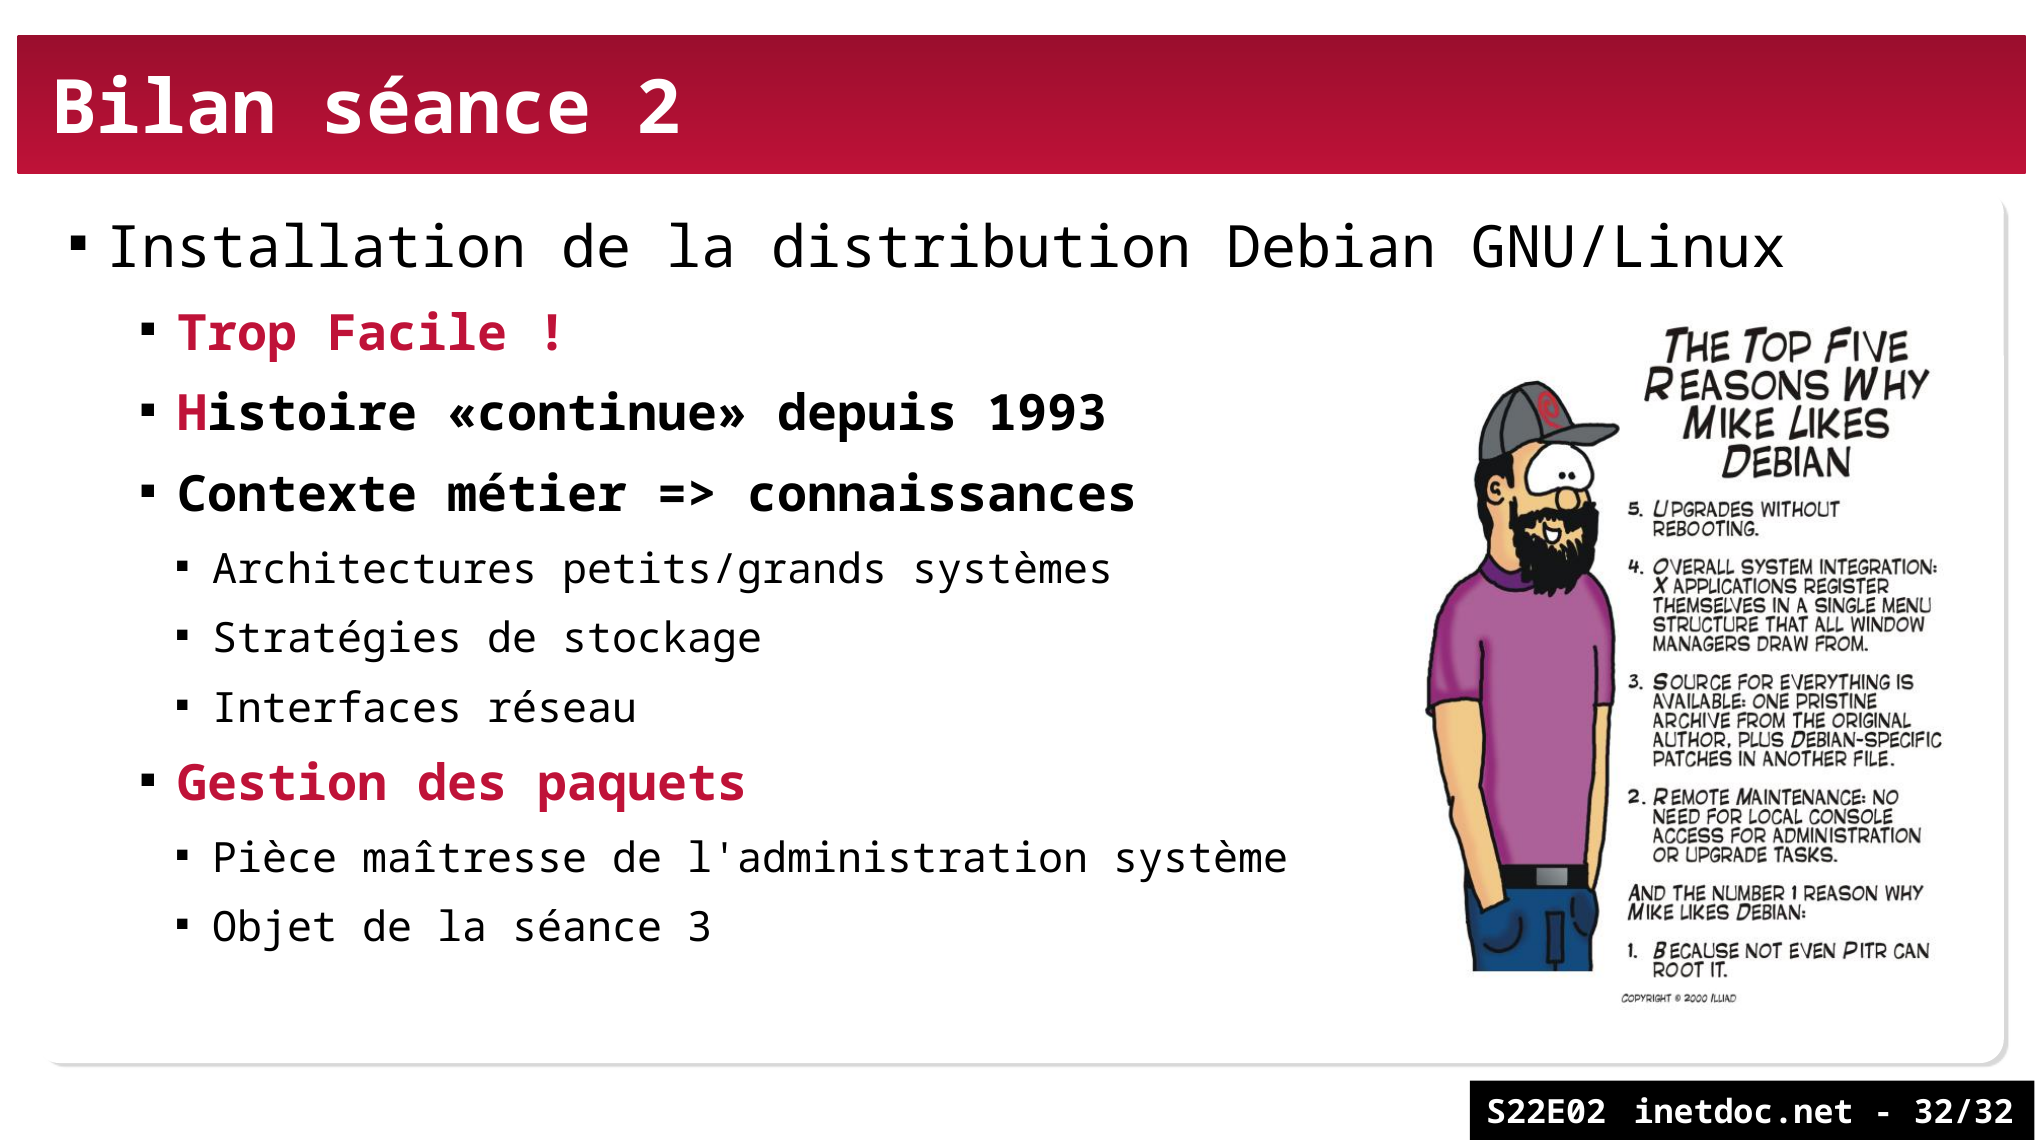

Bilan séance 2
Installation de la distribution Debian GNU/Linux
Trop Facile !
Histoire «continue» depuis 1993
Contexte métier => connaissances
Architectures petits/grands systèmes
Stratégies de stockage
Interfaces réseau
Gestion des paquets
Pièce maîtresse de l'administration système
Objet de la séance 3
S22E02	inetdoc.net - /32